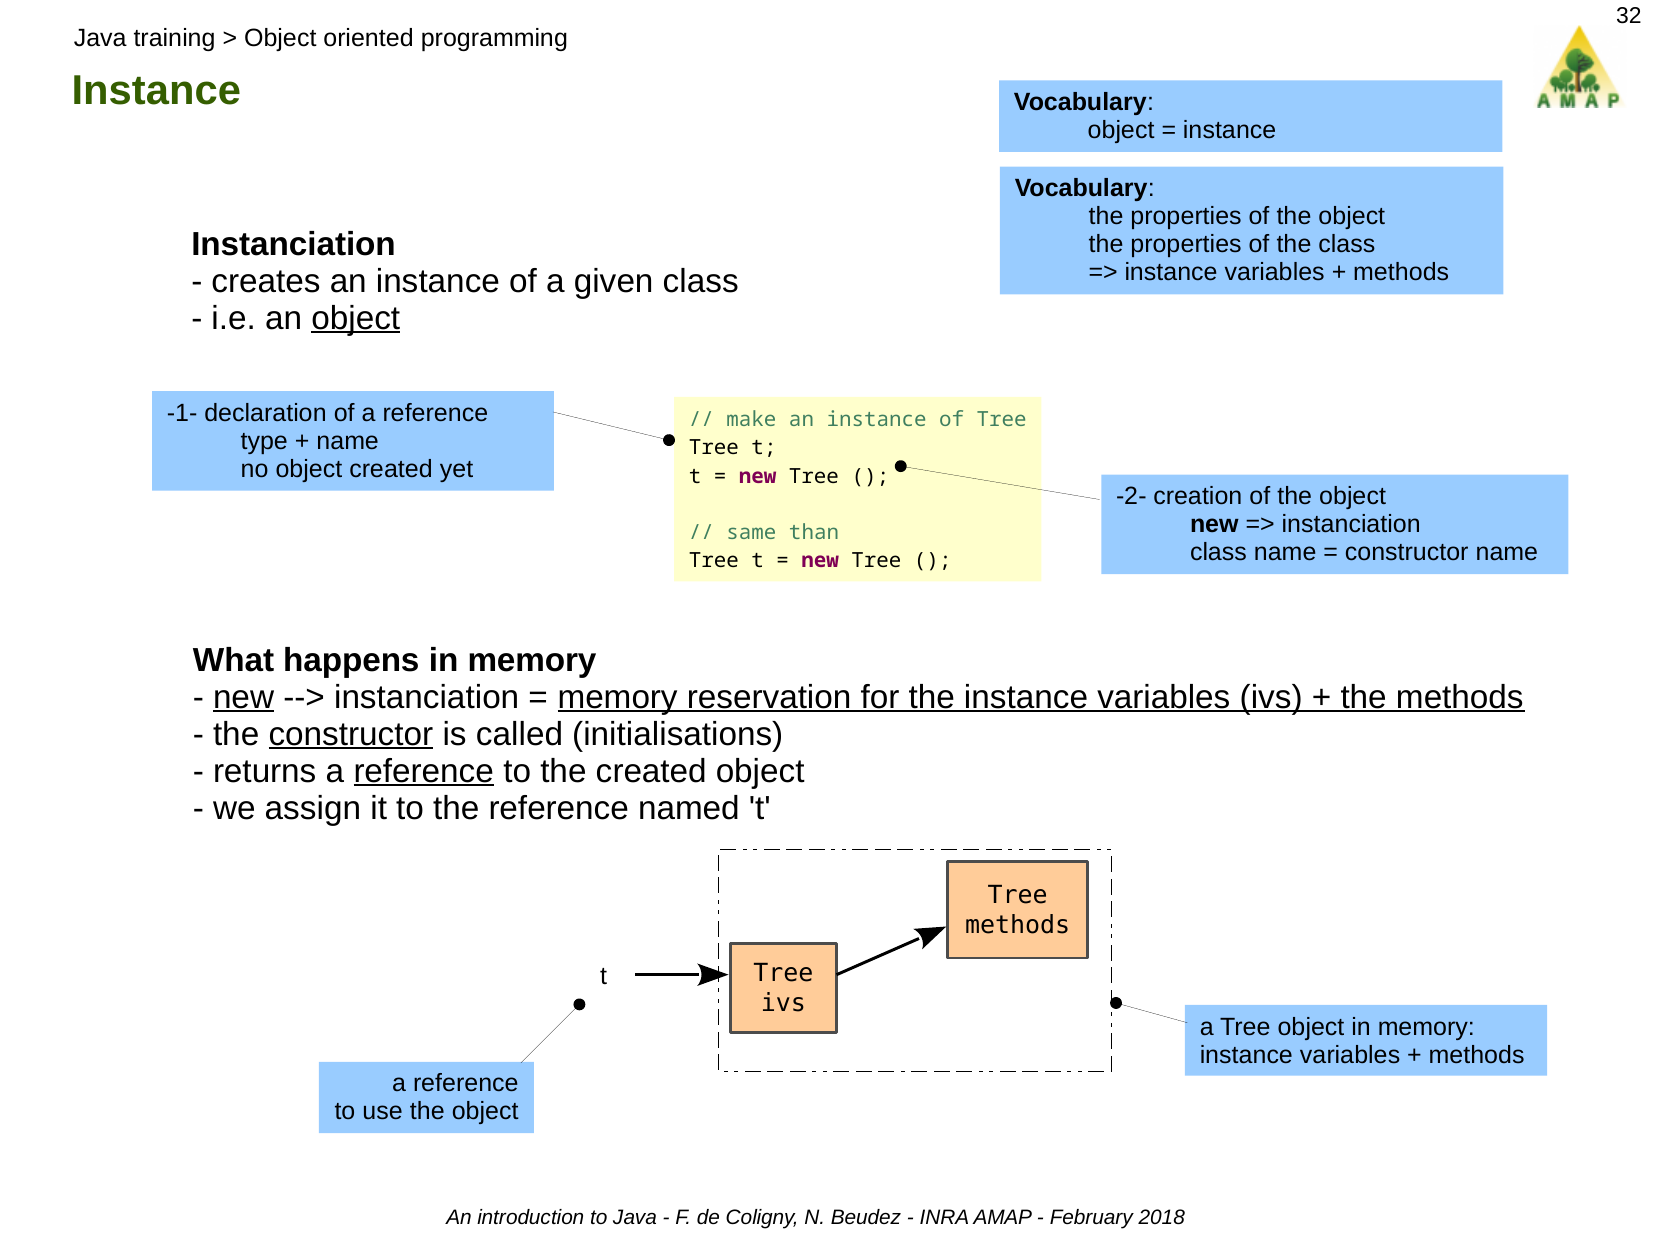

32
Java training > Object oriented programming
Instance
Vocabulary:
	object = instance
Vocabulary:
	the properties of the object
	the properties of the class
	=> instance variables + methods
Instanciation
- creates an instance of a given class
- i.e. an object
-1- declaration of a reference
	type + name
	no object created yet
// make an instance of Tree
Tree t;
t = new Tree ();
// same than
Tree t = new Tree ();
-2- creation of the object
	new => instanciation
	class name = constructor name
What happens in memory
- new --> instanciation = memory reservation for the instance variables (ivs) + the methods
- the constructor is called (initialisations)
- returns a reference to the created object
- we assign it to the reference named 't'
Tree
methods
Tree
ivs
t
a Tree object in memory:
instance variables + methods
a reference
to use the object